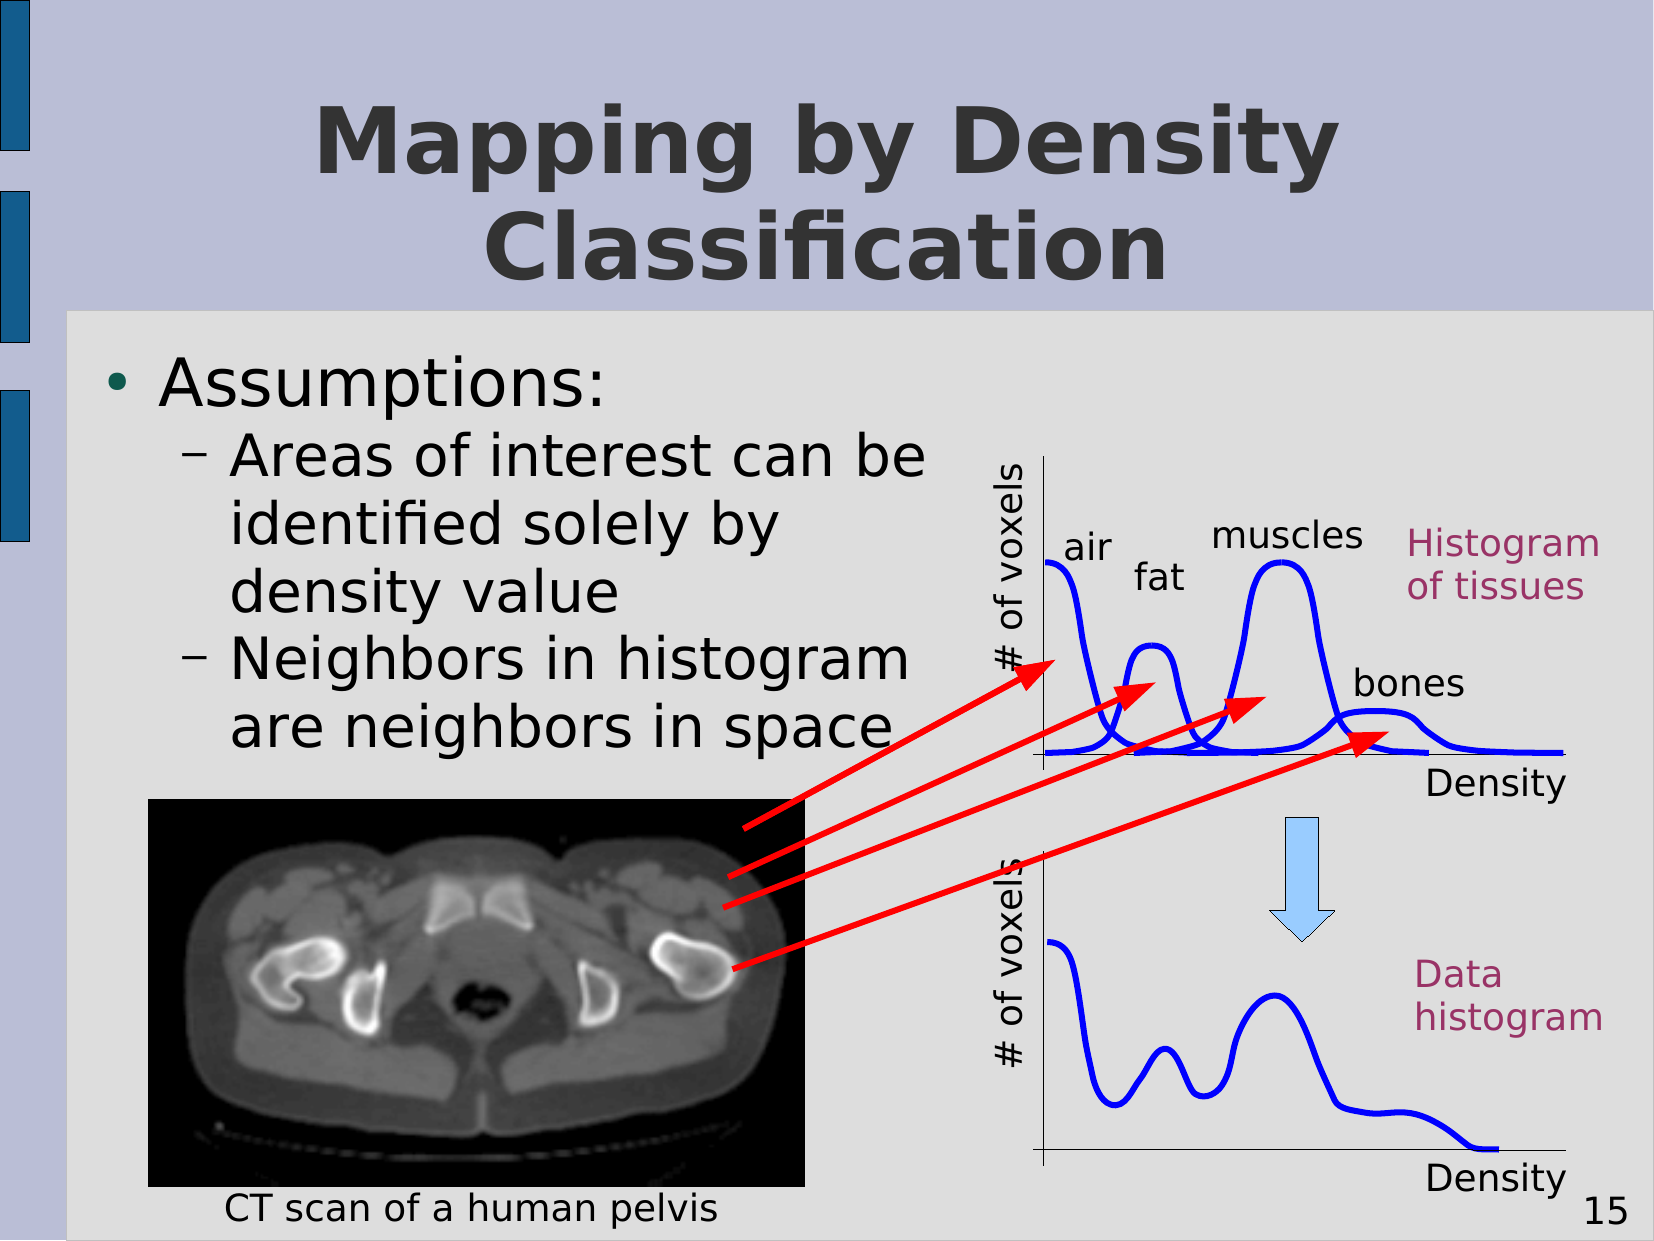

# Mapping by Density Classification
Assumptions:
Areas of interest can be identified solely by density value
Neighbors in histogram	are neighbors in space
# of voxels
Density
muscles
Histogram
of tissues
air
fat
bones
# of voxels
Density
Data
histogram
CT scan of a human pelvis